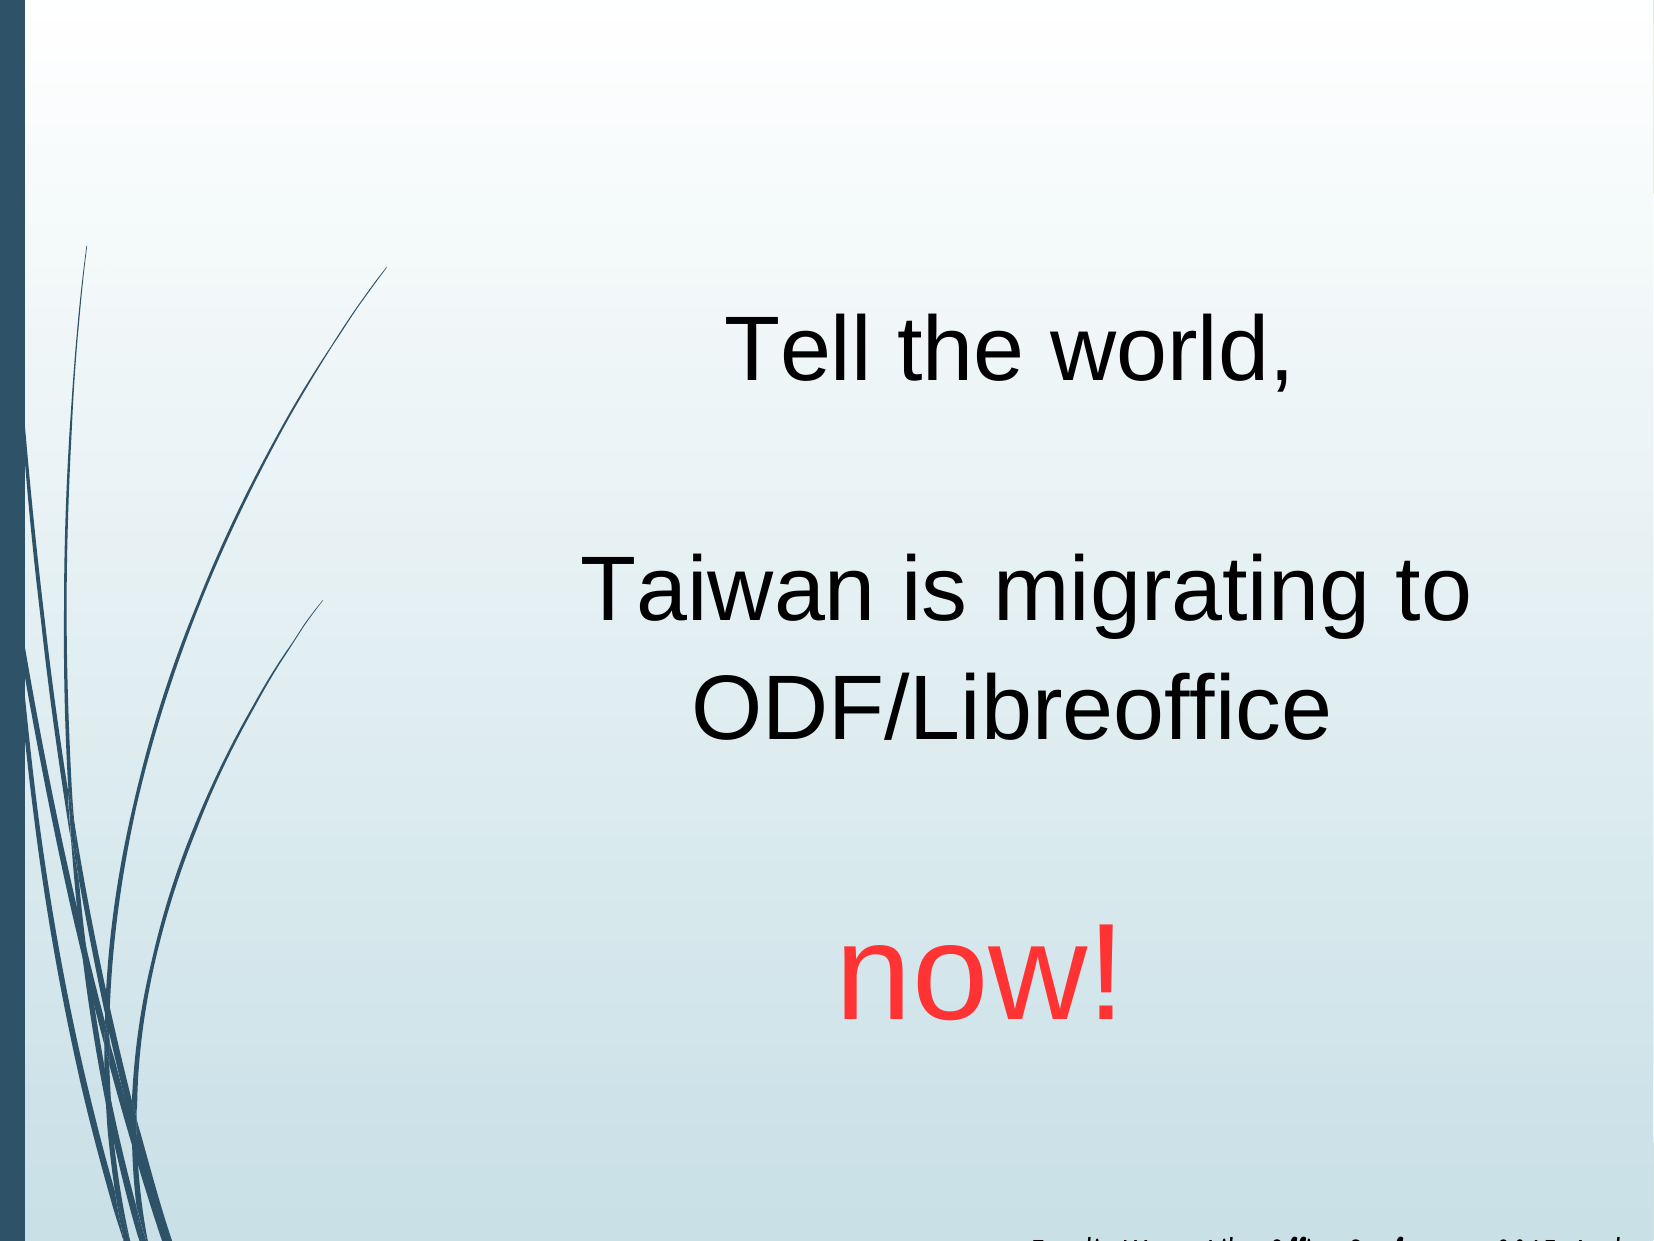

Tell the world,
Taiwan is migrating to
ODF/Libreoffice
now!
source: Franlin Weng, LibreOffice Conference, 2015, Aarhus